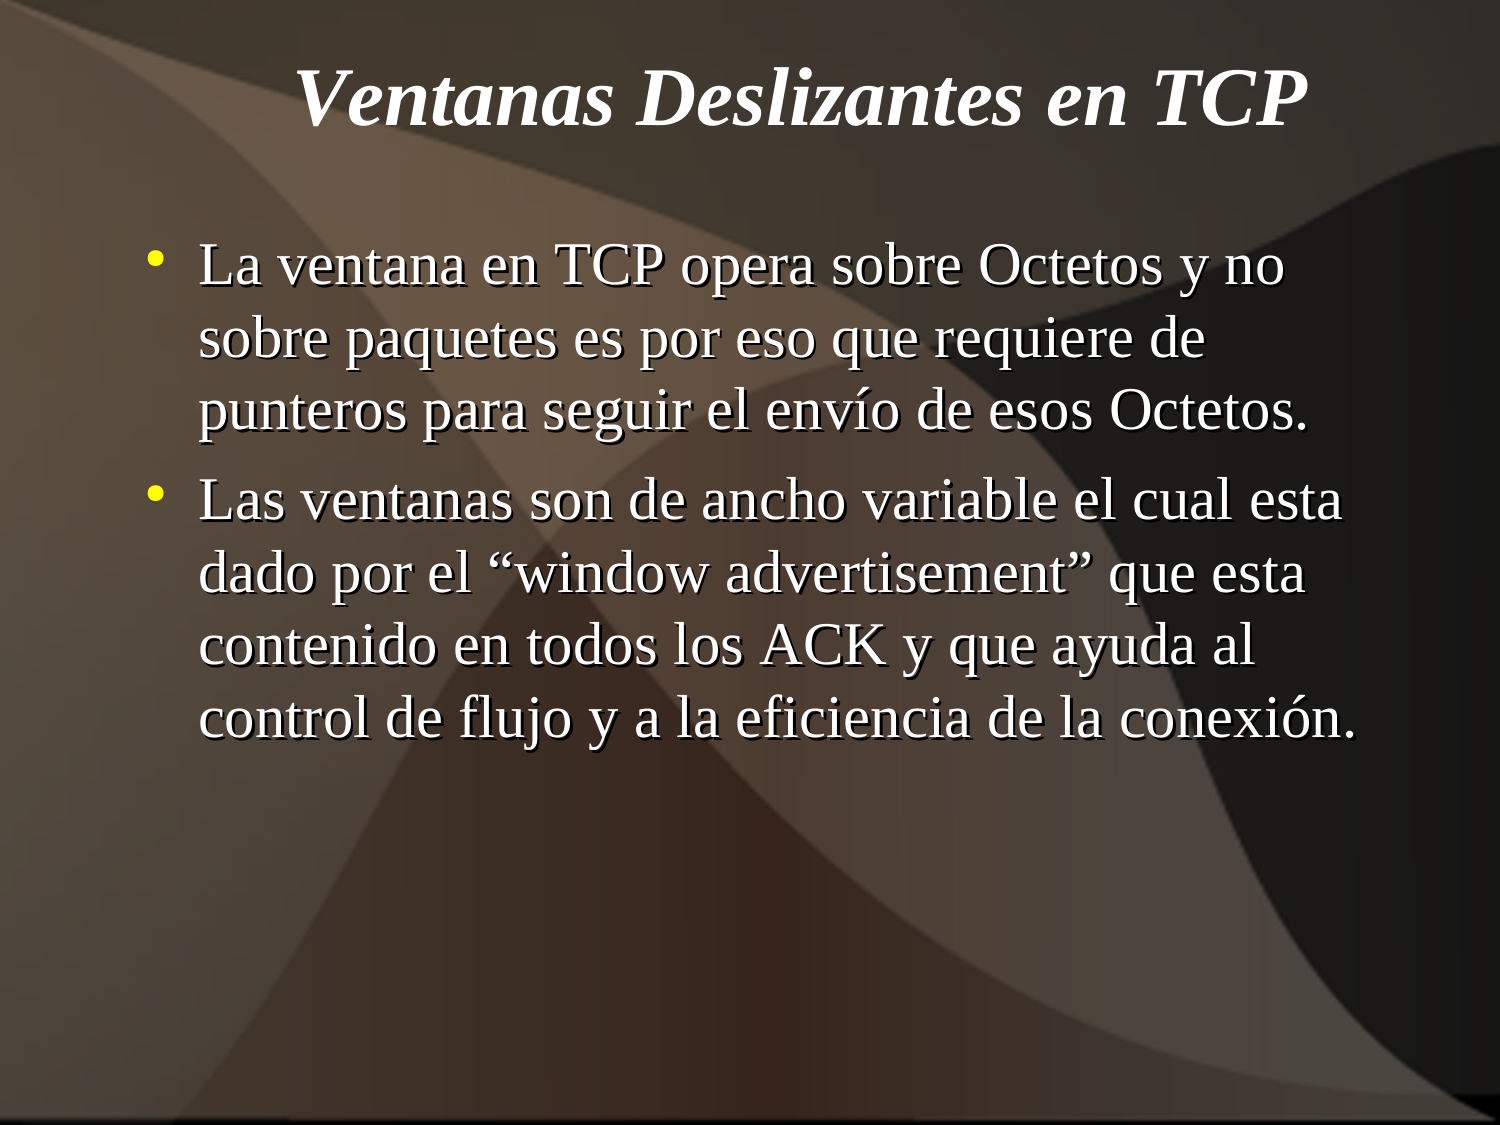

Ventanas Deslizantes en TCP
# La ventana en TCP opera sobre Octetos y no sobre paquetes es por eso que requiere de punteros para seguir el envío de esos Octetos.
Las ventanas son de ancho variable el cual esta dado por el “window advertisement” que esta contenido en todos los ACK y que ayuda al control de flujo y a la eficiencia de la conexión.